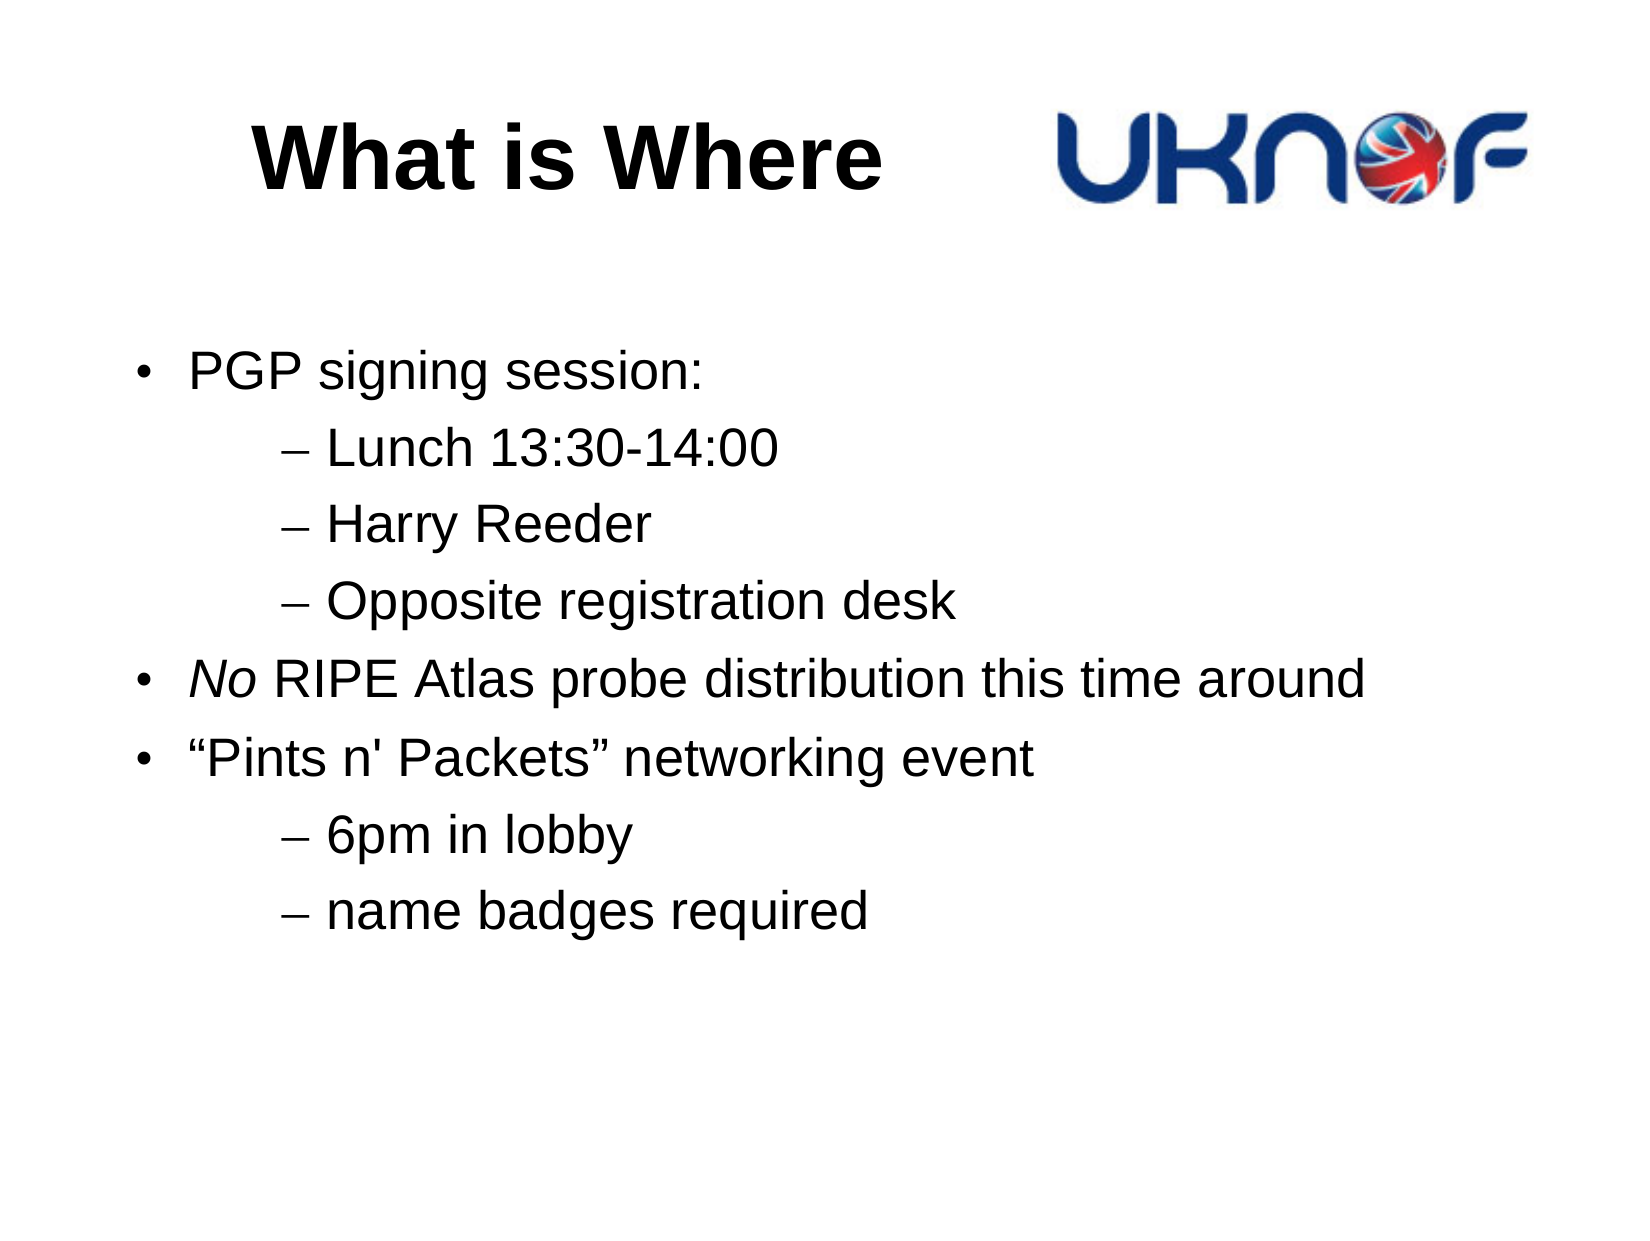

# What is Where
PGP signing session:
Lunch 13:30-14:00
Harry Reeder
Opposite registration desk
No RIPE Atlas probe distribution this time around
“Pints n' Packets” networking event
6pm in lobby
name badges required